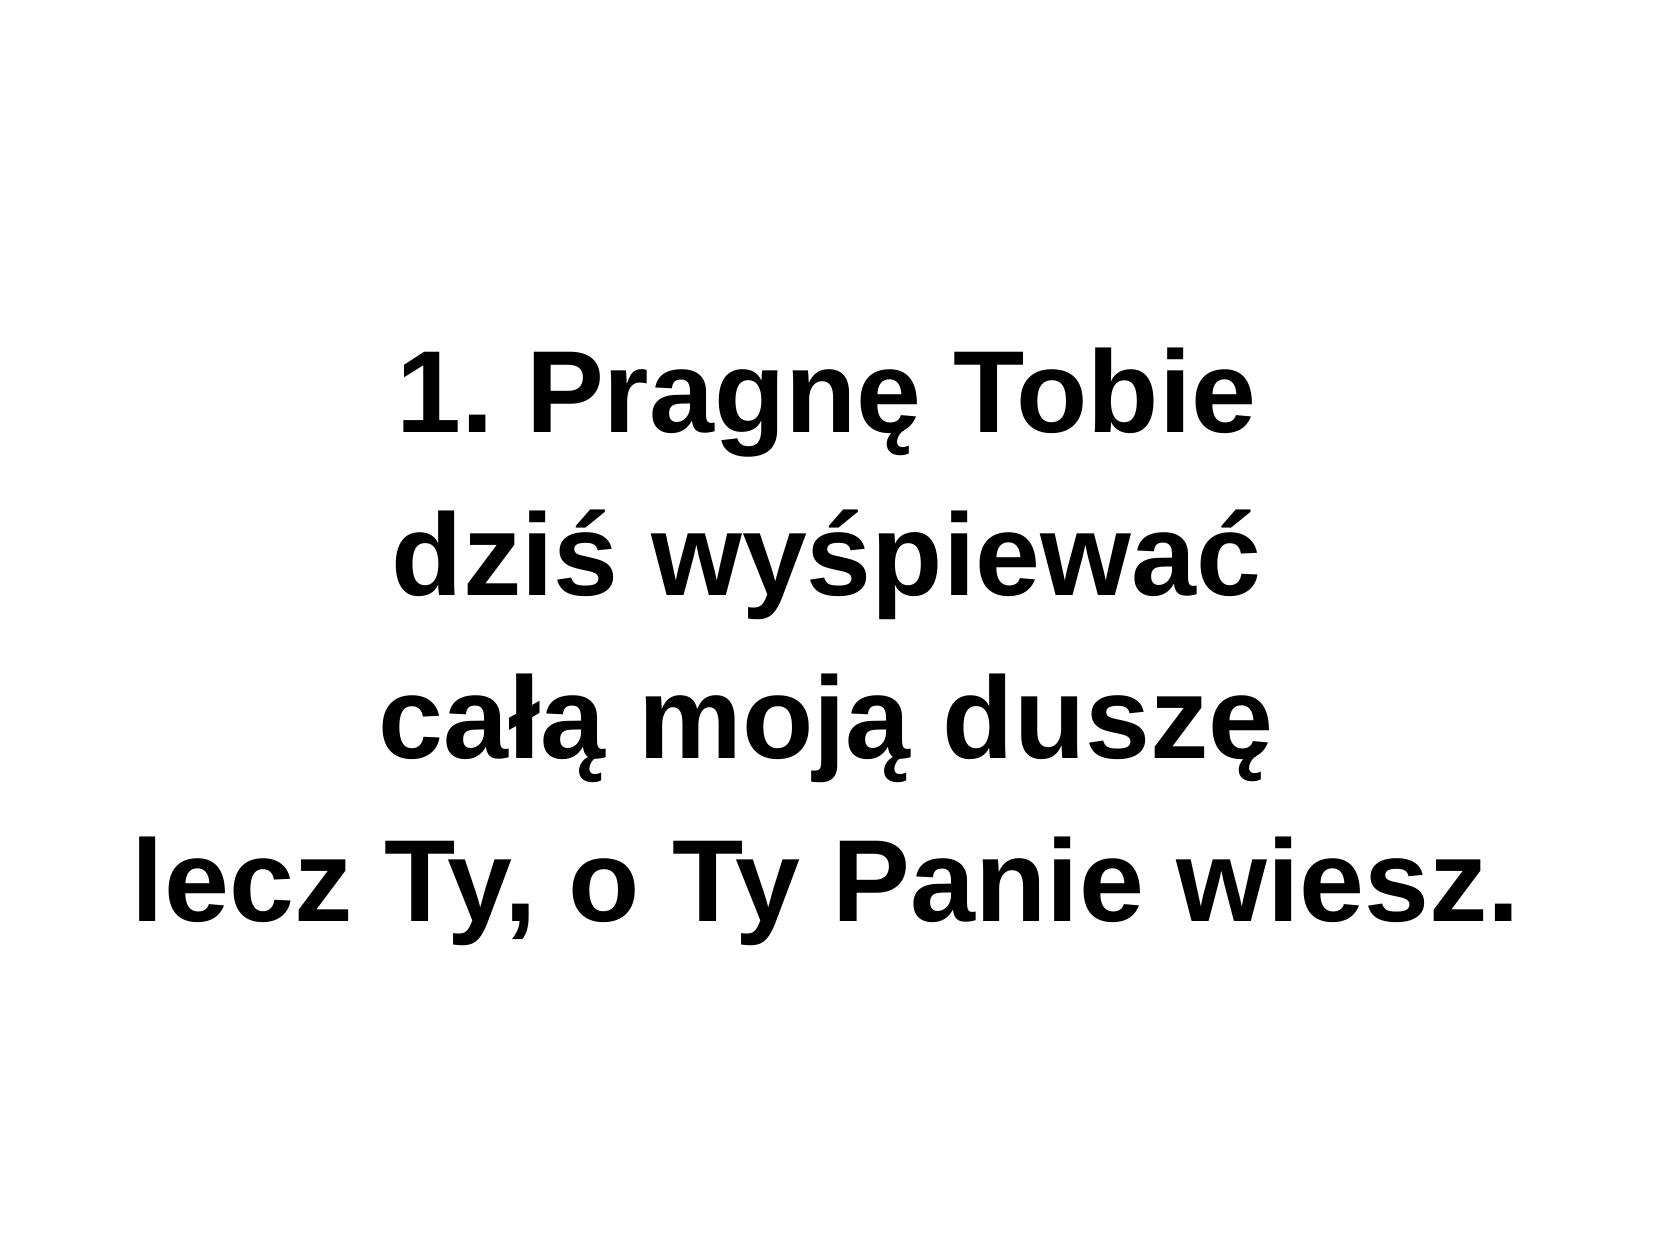

# 1. Pragnę Tobie
dziś wyśpiewać
całą moją duszę
lecz Ty, o Ty Panie wiesz.